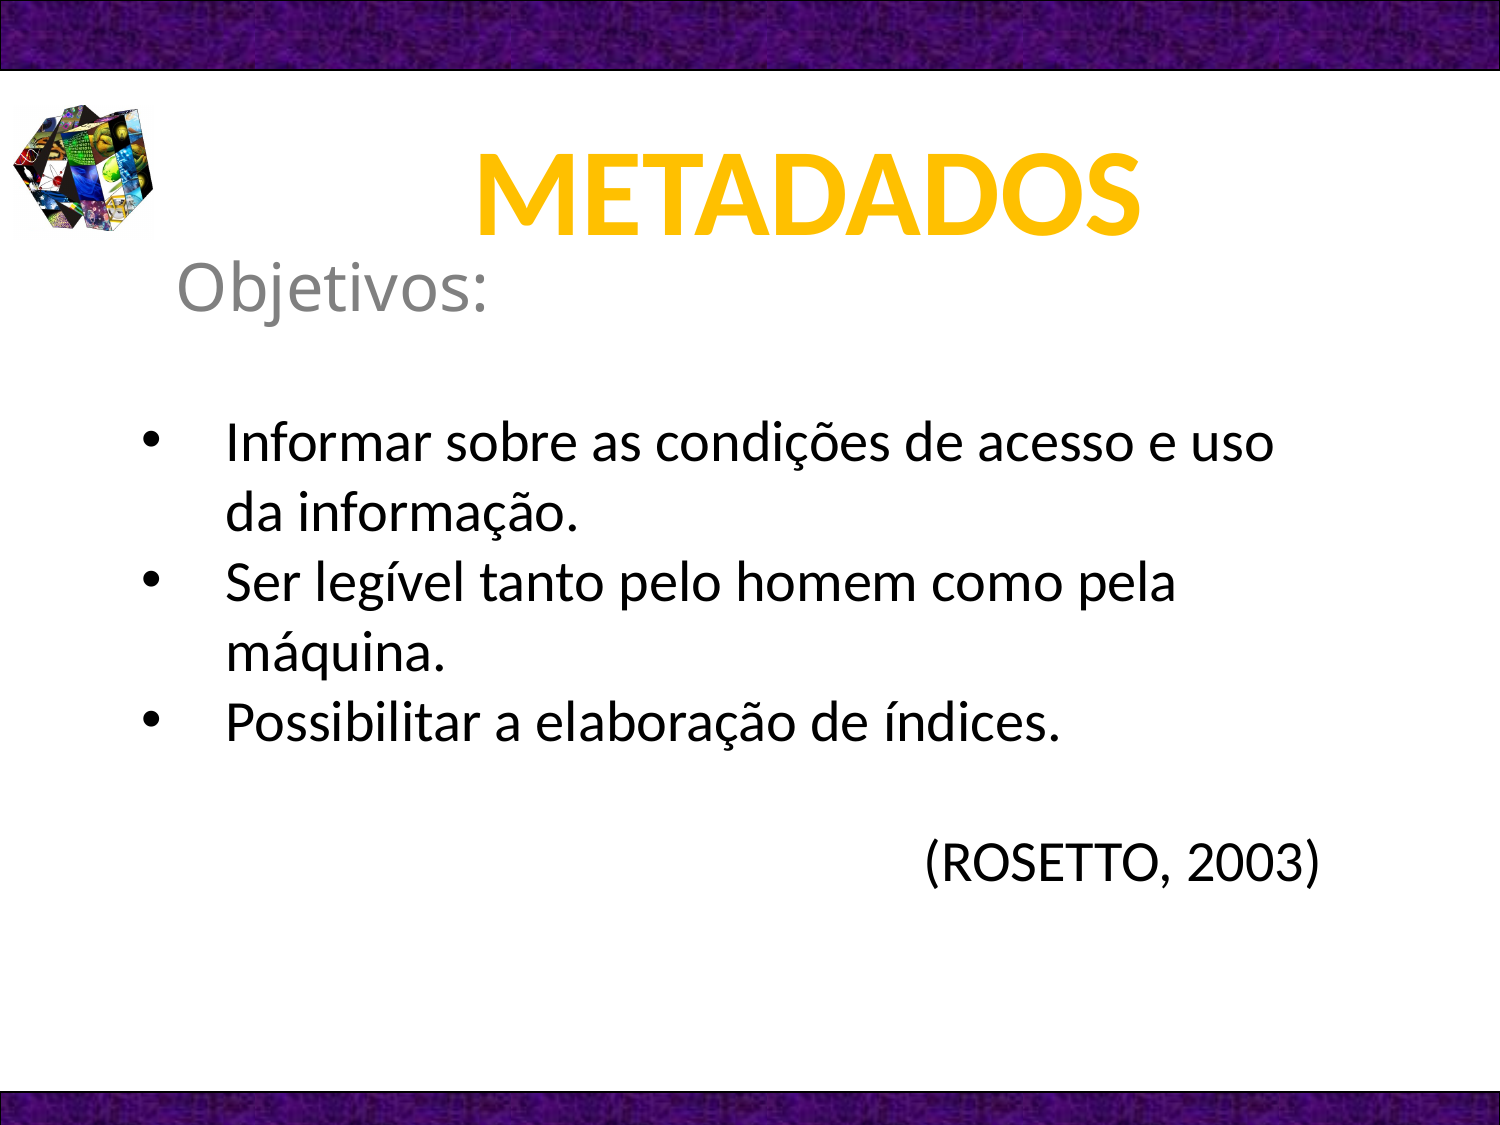

METADADOS
  Objetivos:
Informar sobre as condições de acesso e uso da informação.
Ser legível tanto pelo homem como pela máquina.
Possibilitar a elaboração de índices.
(ROSETTO, 2003)